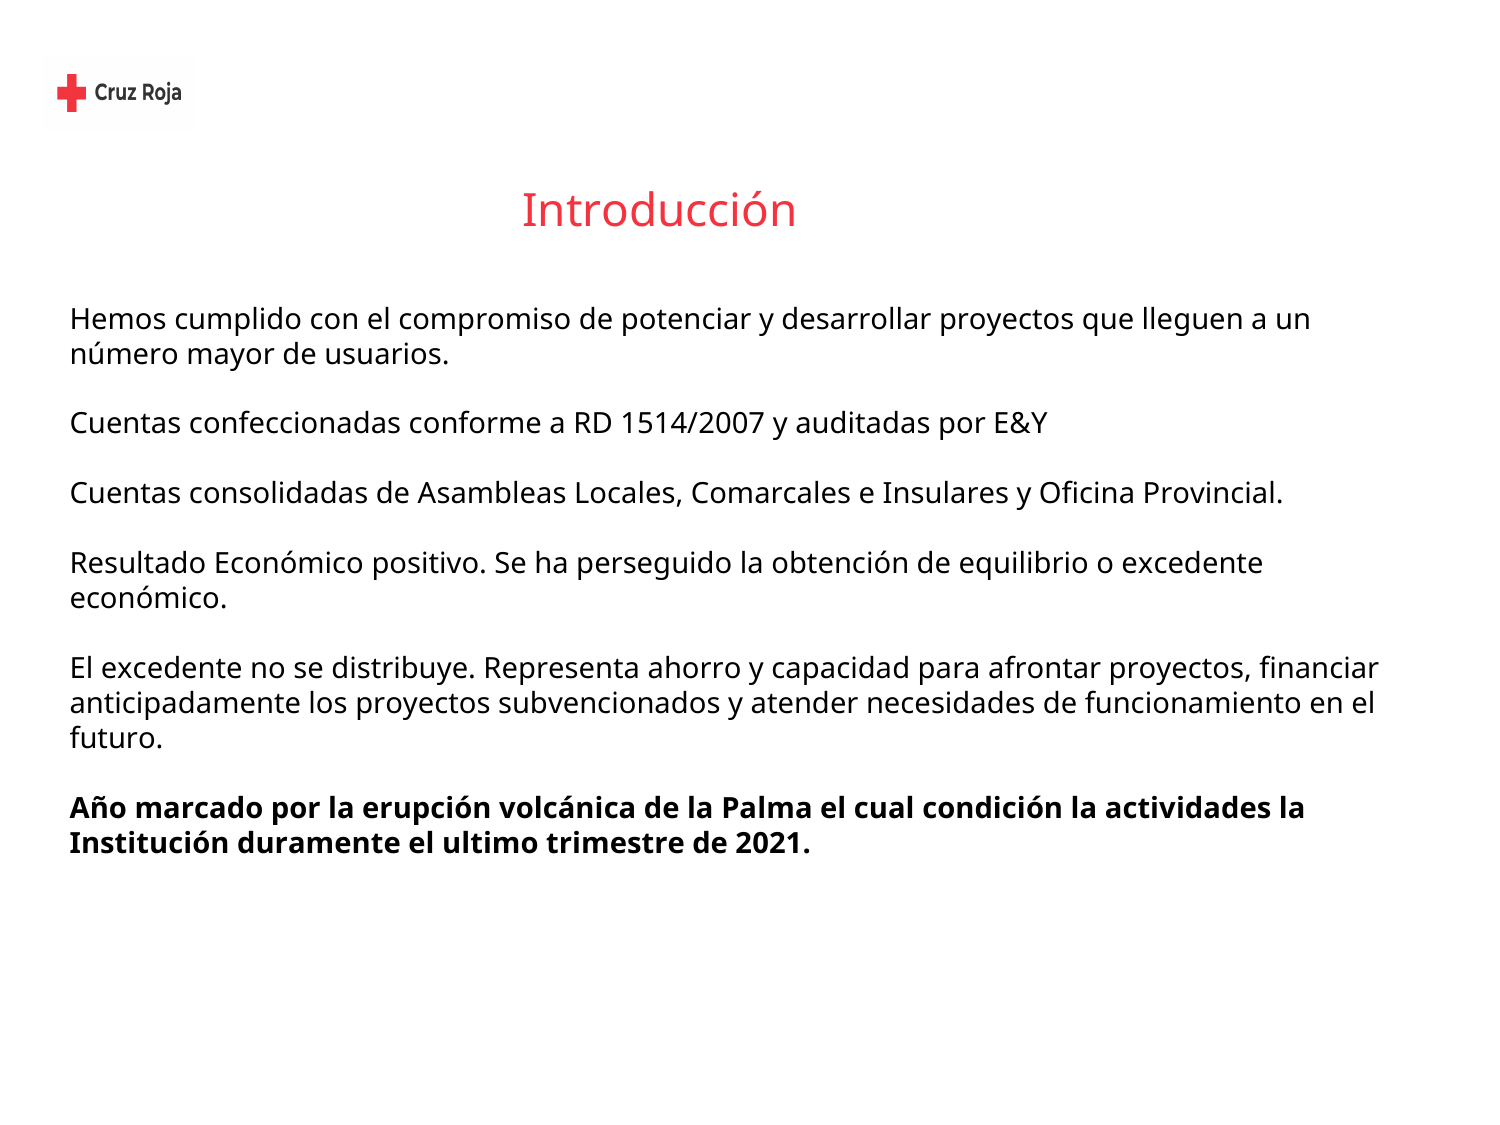

Introducción
Hemos cumplido con el compromiso de potenciar y desarrollar proyectos que lleguen a un número mayor de usuarios.
Cuentas confeccionadas conforme a RD 1514/2007 y auditadas por E&Y
Cuentas consolidadas de Asambleas Locales, Comarcales e Insulares y Oficina Provincial.
Resultado Económico positivo. Se ha perseguido la obtención de equilibrio o excedente económico.
El excedente no se distribuye. Representa ahorro y capacidad para afrontar proyectos, financiar anticipadamente los proyectos subvencionados y atender necesidades de funcionamiento en el futuro.
Año marcado por la erupción volcánica de la Palma el cual condición la actividades la Institución duramente el ultimo trimestre de 2021.